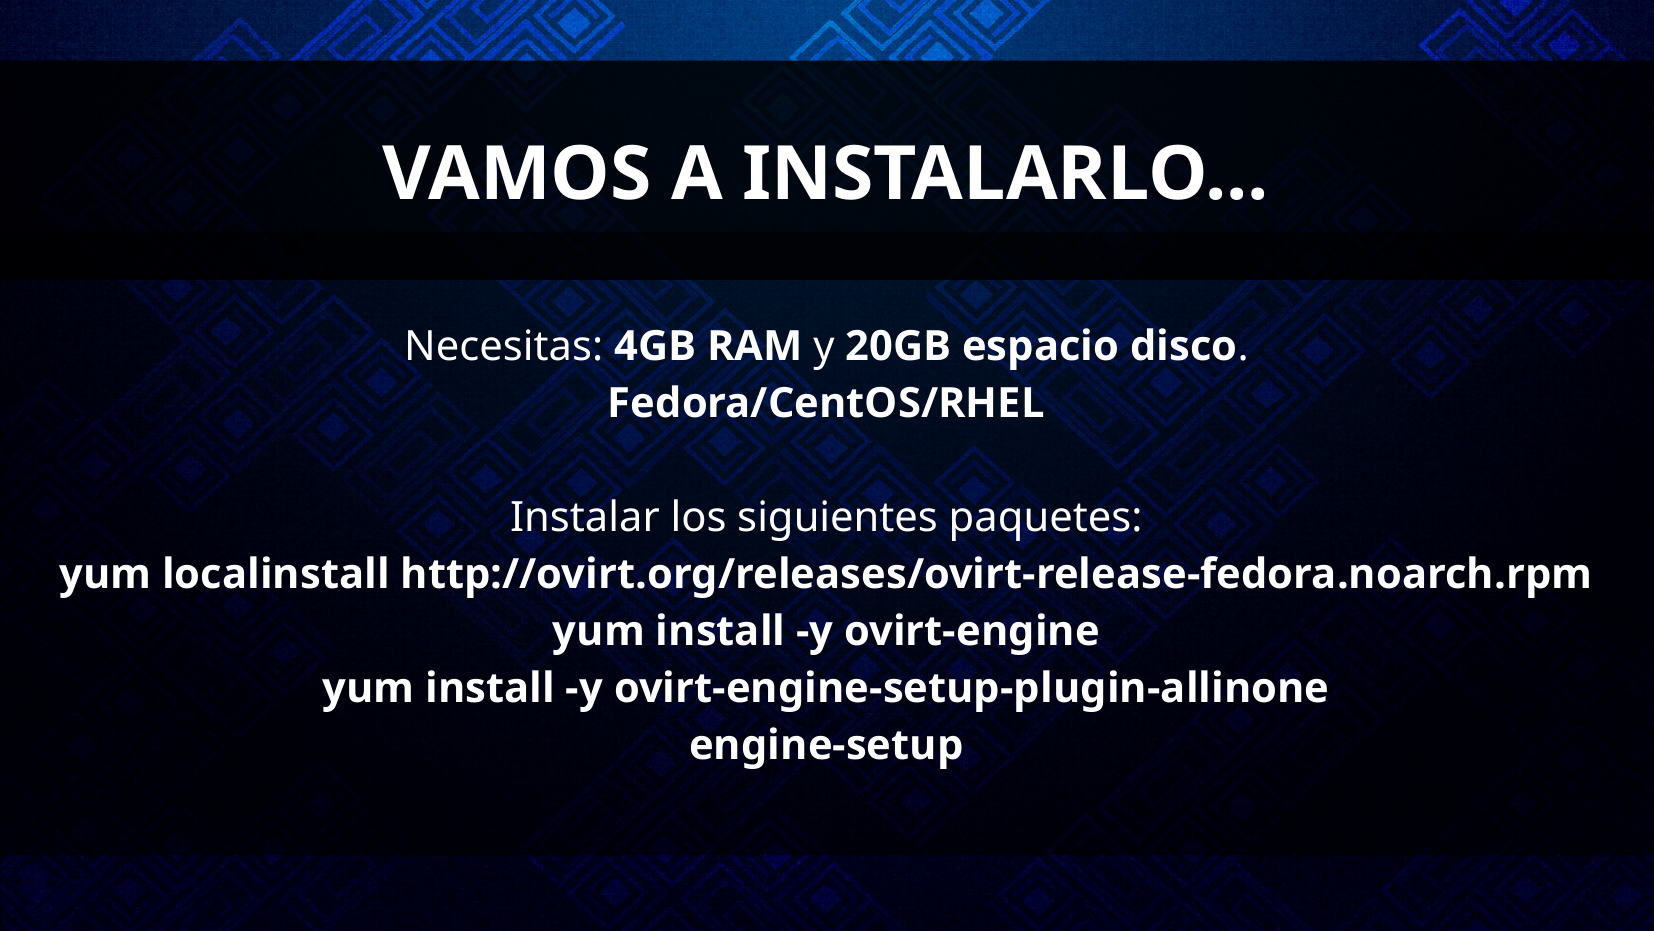

VAMOS A INSTALARLO...
Necesitas: 4GB RAM y 20GB espacio disco.
Fedora/CentOS/RHEL
Instalar los siguientes paquetes:
yum localinstall http://ovirt.org/releases/ovirt-release-fedora.noarch.rpm
yum install -y ovirt-engine
yum install -y ovirt-engine-setup-plugin-allinone
engine-setup